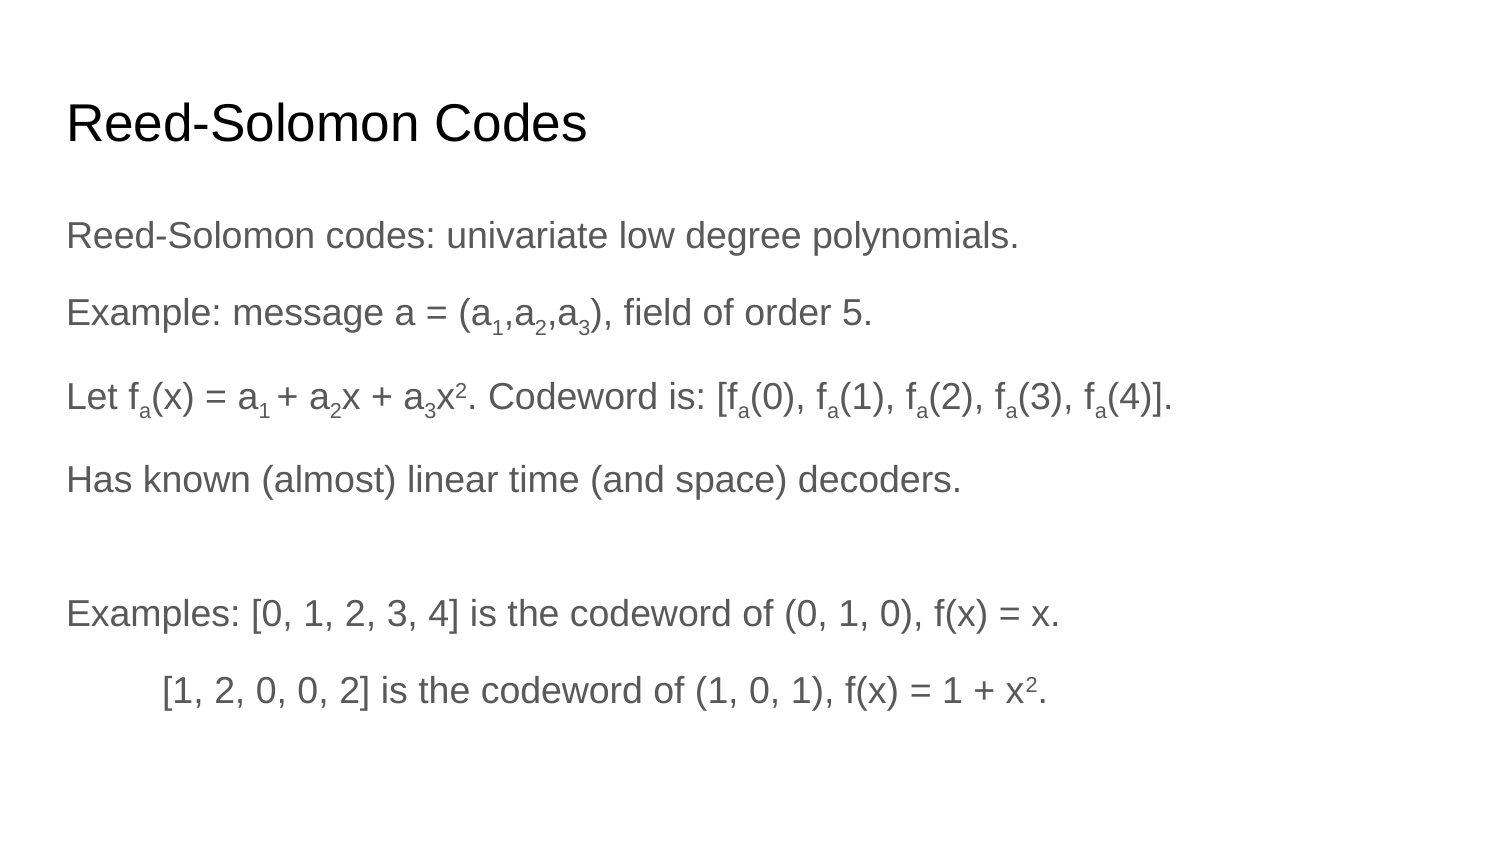

# Reed-Solomon Codes
Reed-Solomon codes: univariate low degree polynomials.
Example: message a = (a1,a2,a3), field of order 5.
Let fa(x) = a1 + a2x + a3x2. Codeword is: [fa(0), fa(1), fa(2), fa(3), fa(4)].
Has known (almost) linear time (and space) decoders.
Examples: [0, 1, 2, 3, 4] is the codeword of (0, 1, 0), f(x) = x.
	 [1, 2, 0, 0, 2] is the codeword of (1, 0, 1), f(x) = 1 + x2.